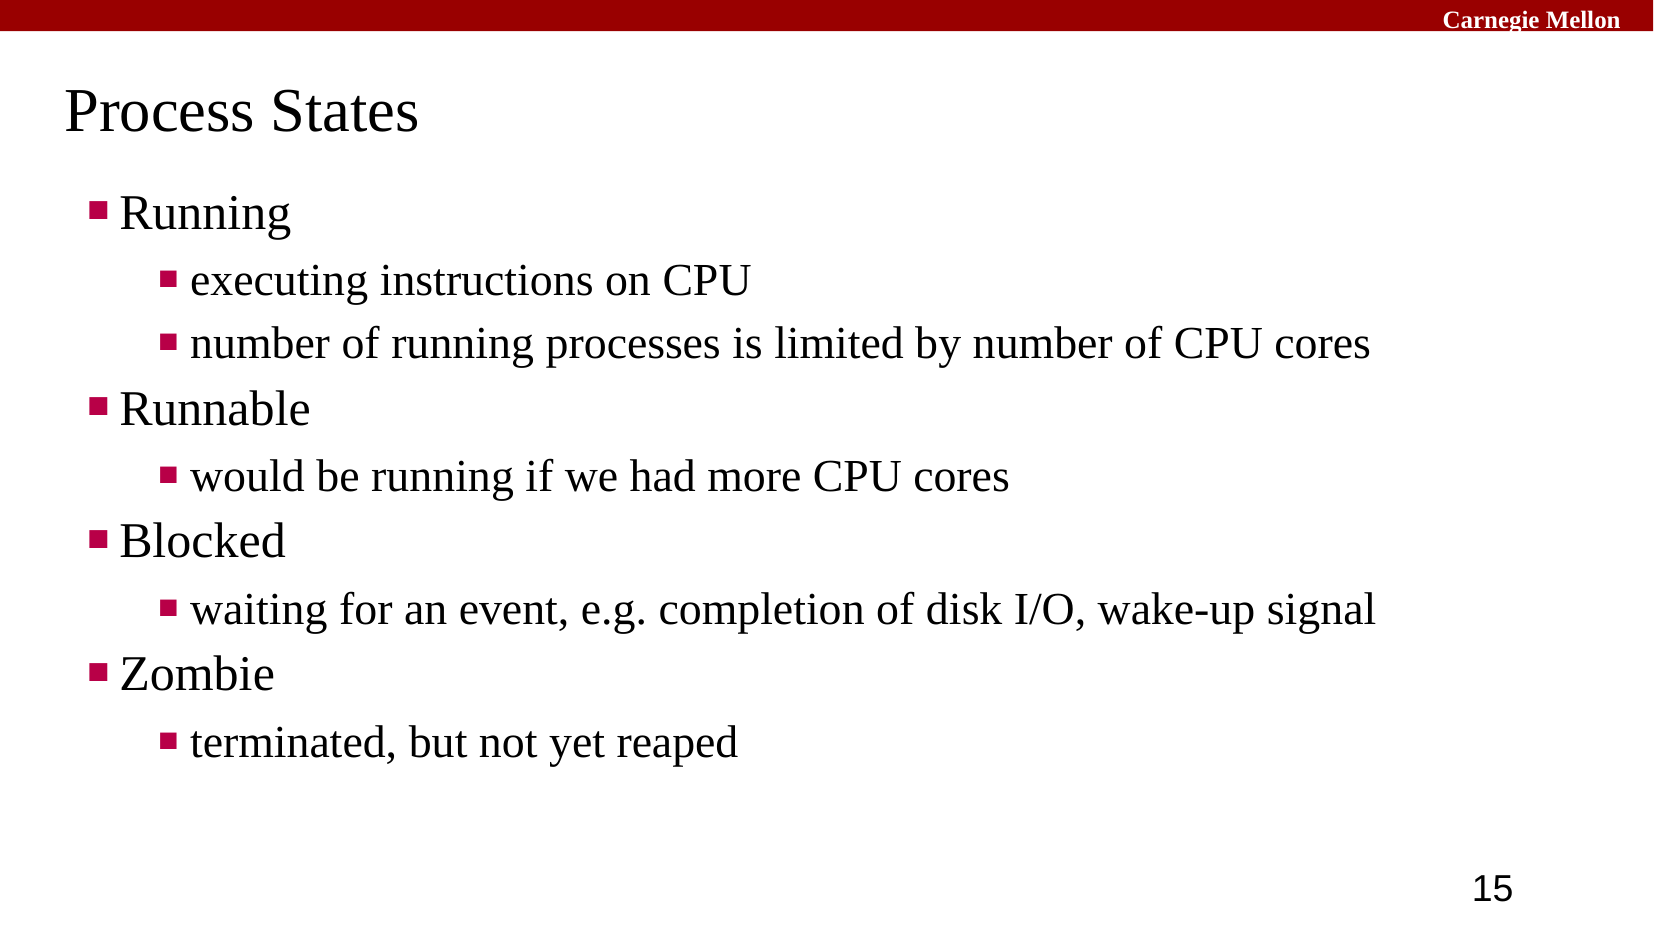

# Process States
Running
executing instructions on CPU
number of running processes is limited by number of CPU cores
Runnable
would be running if we had more CPU cores
Blocked
waiting for an event, e.g. completion of disk I/O, wake-up signal
Zombie
terminated, but not yet reaped